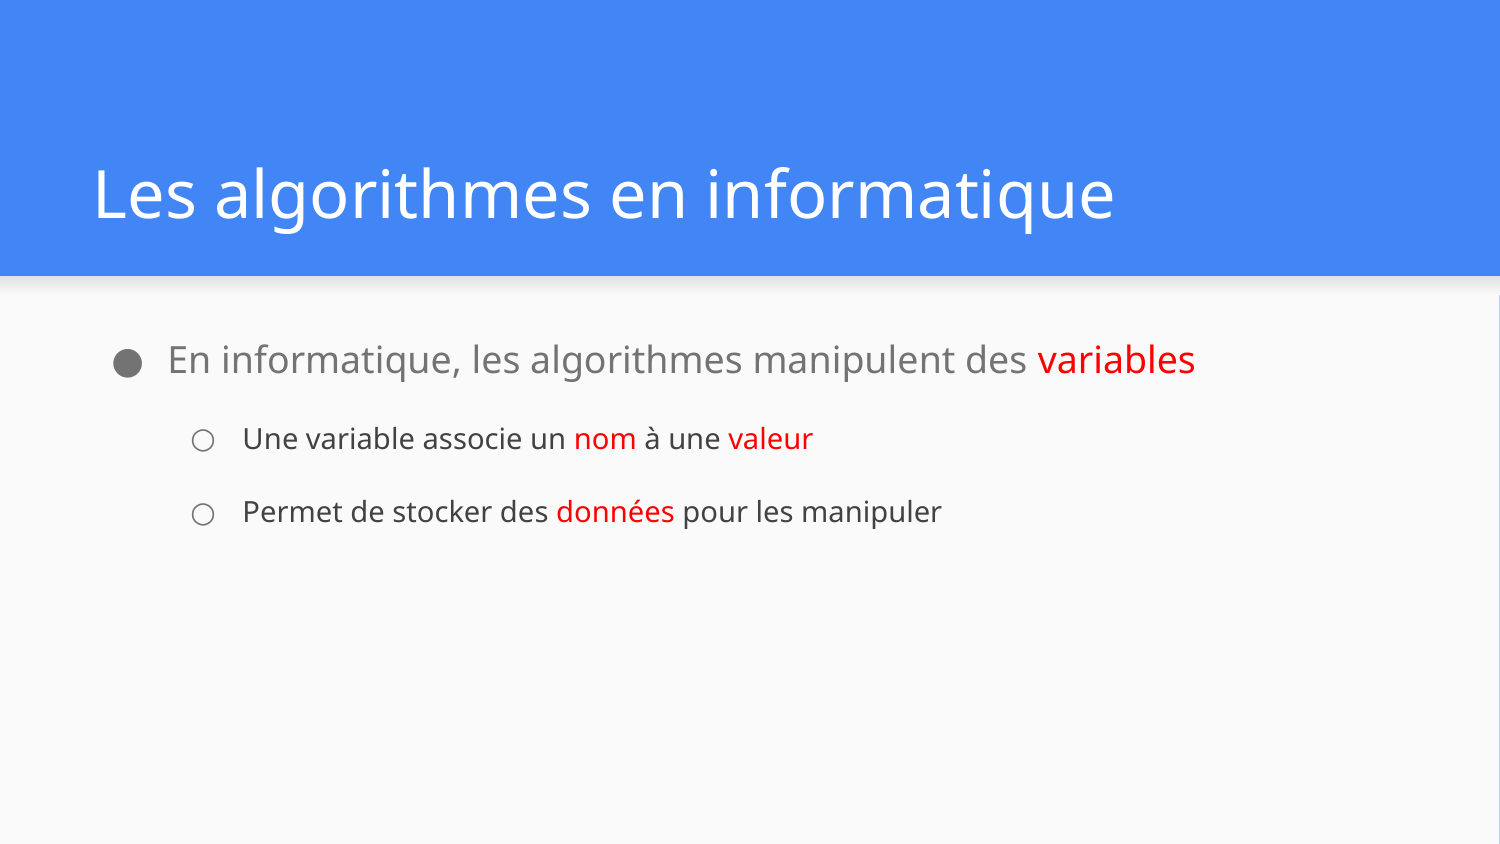

# Les algorithmes en informatique
En informatique, les algorithmes manipulent des variables
Une variable associe un nom à une valeur
Permet de stocker des données pour les manipuler